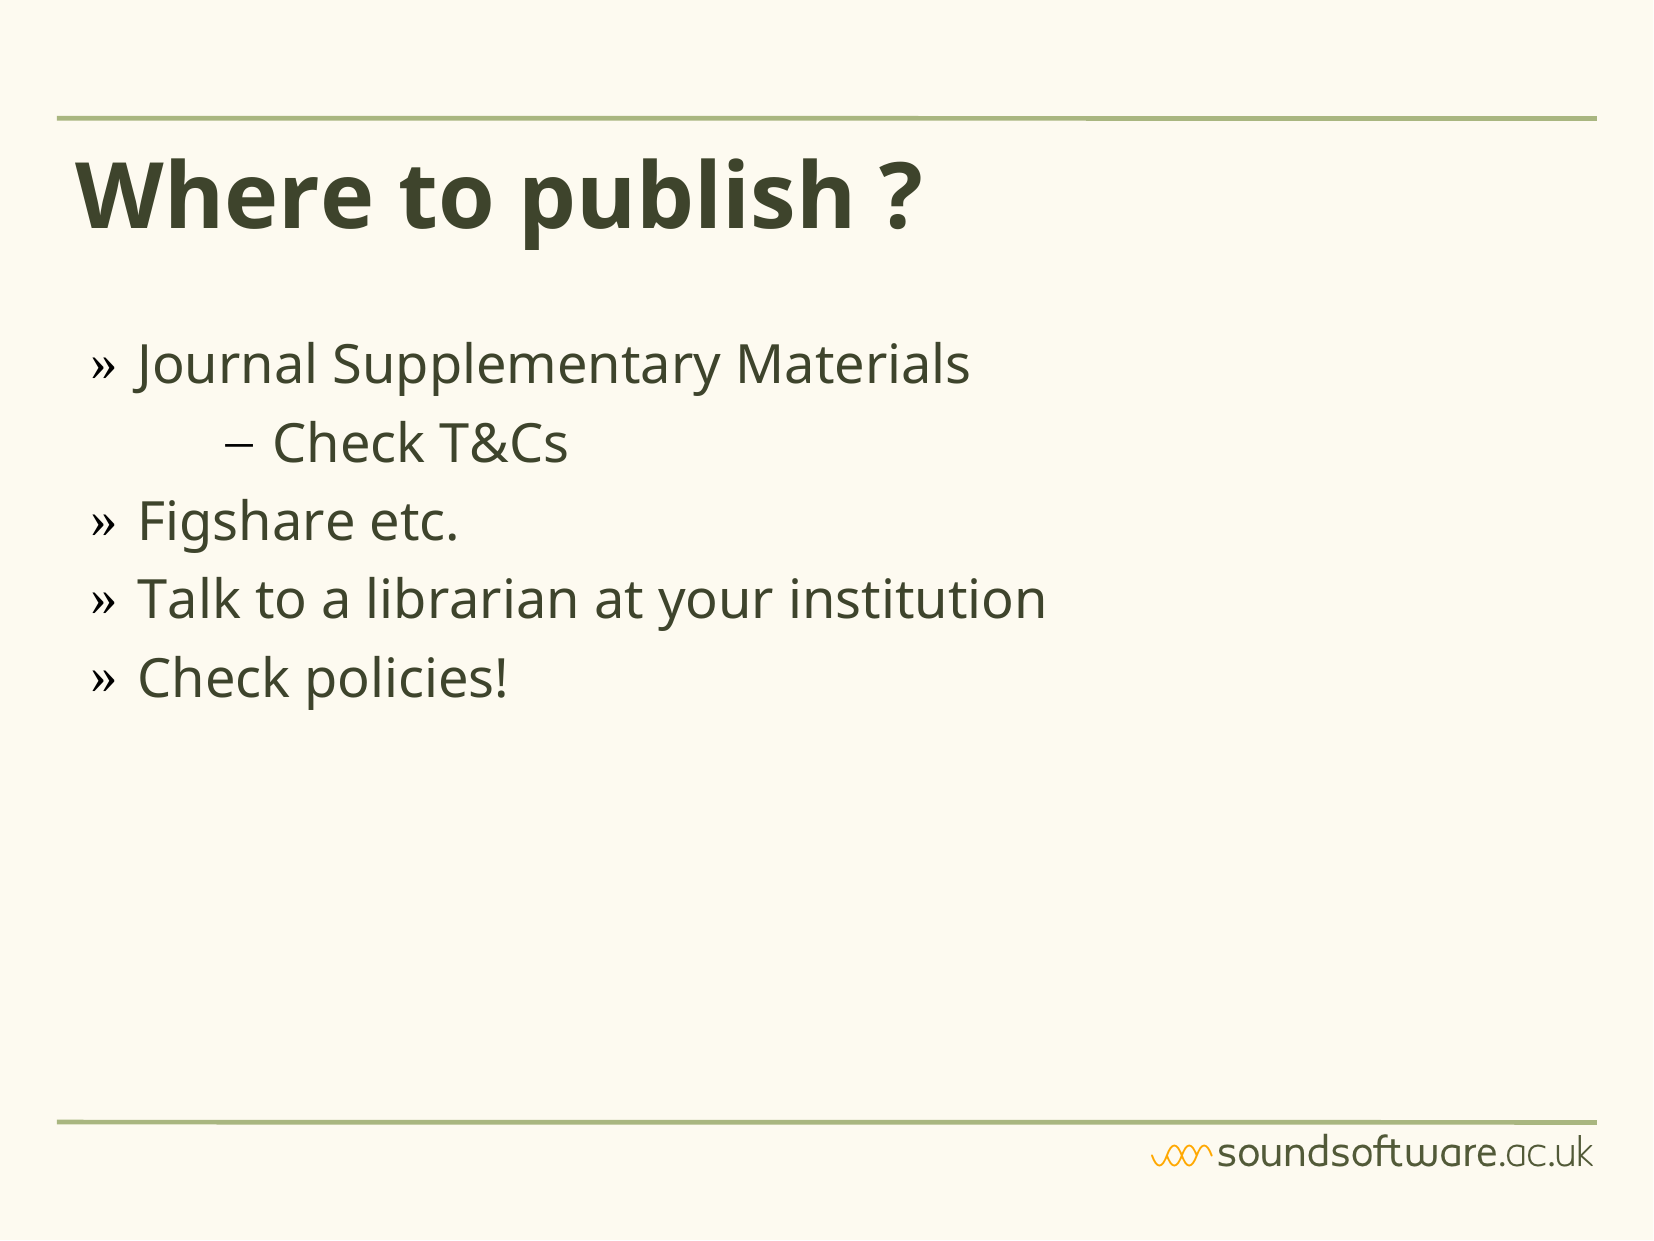

# Where to publish ?
Journal Supplementary Materials
Check T&Cs
Figshare etc.
Talk to a librarian at your institution
Check policies!